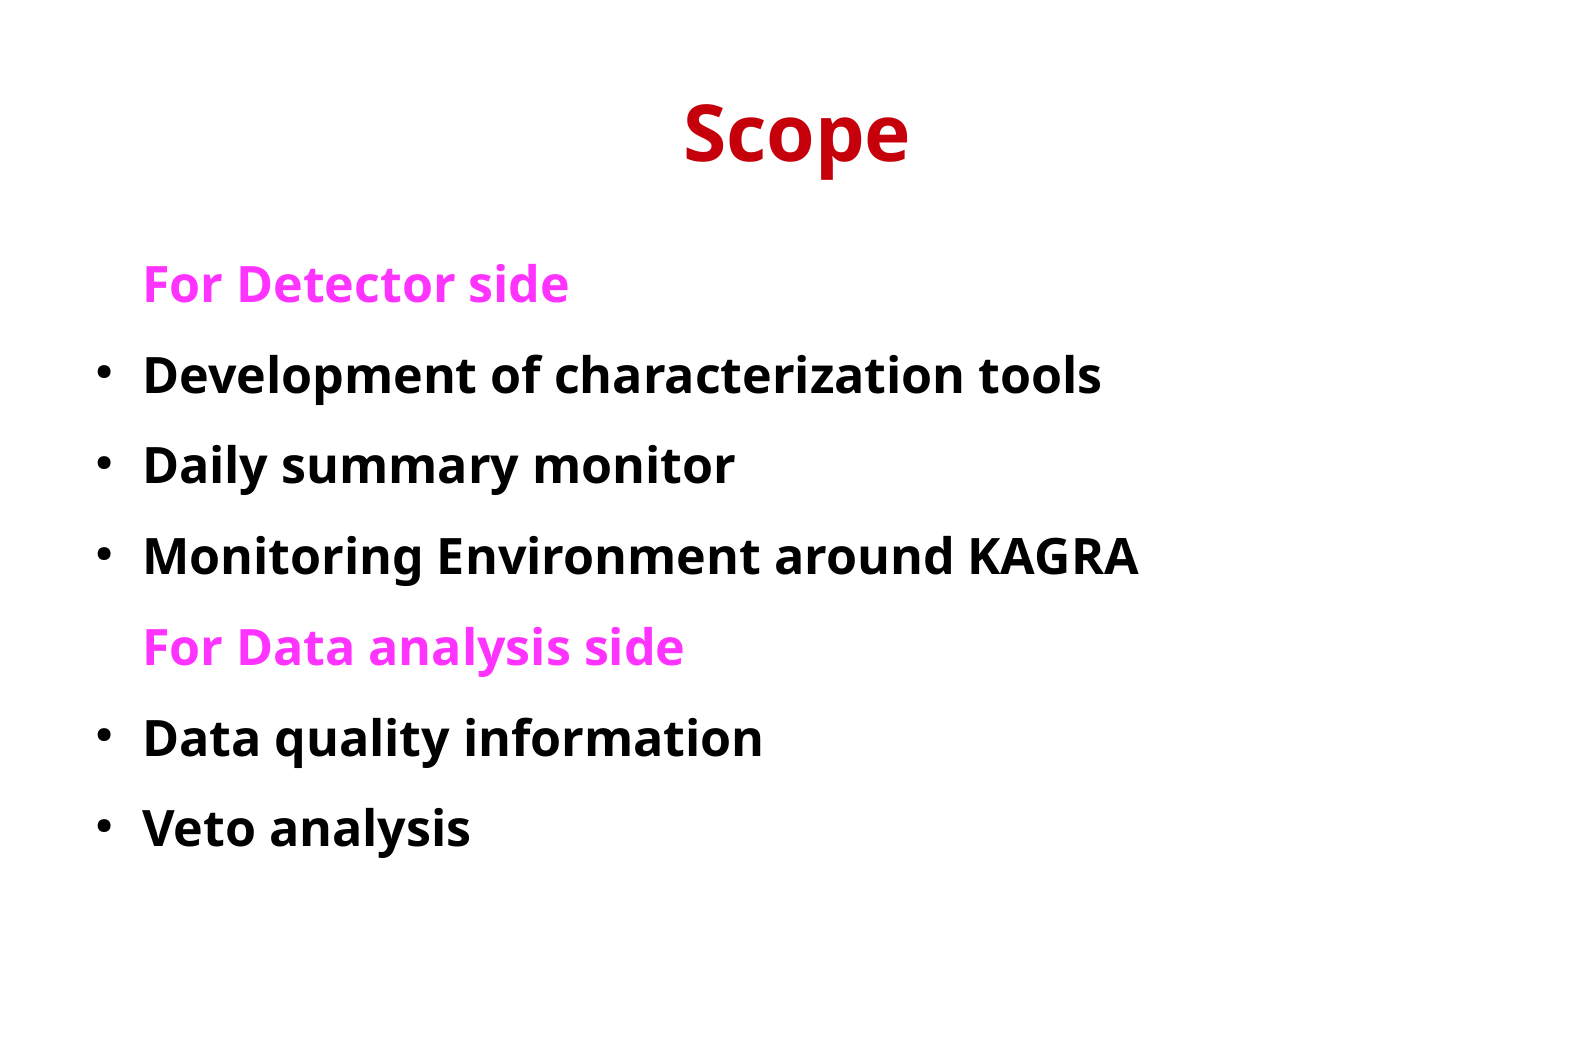

# Scope
For Detector side
Development of characterization tools
Daily summary monitor
Monitoring Environment around KAGRA
For Data analysis side
Data quality information
Veto analysis